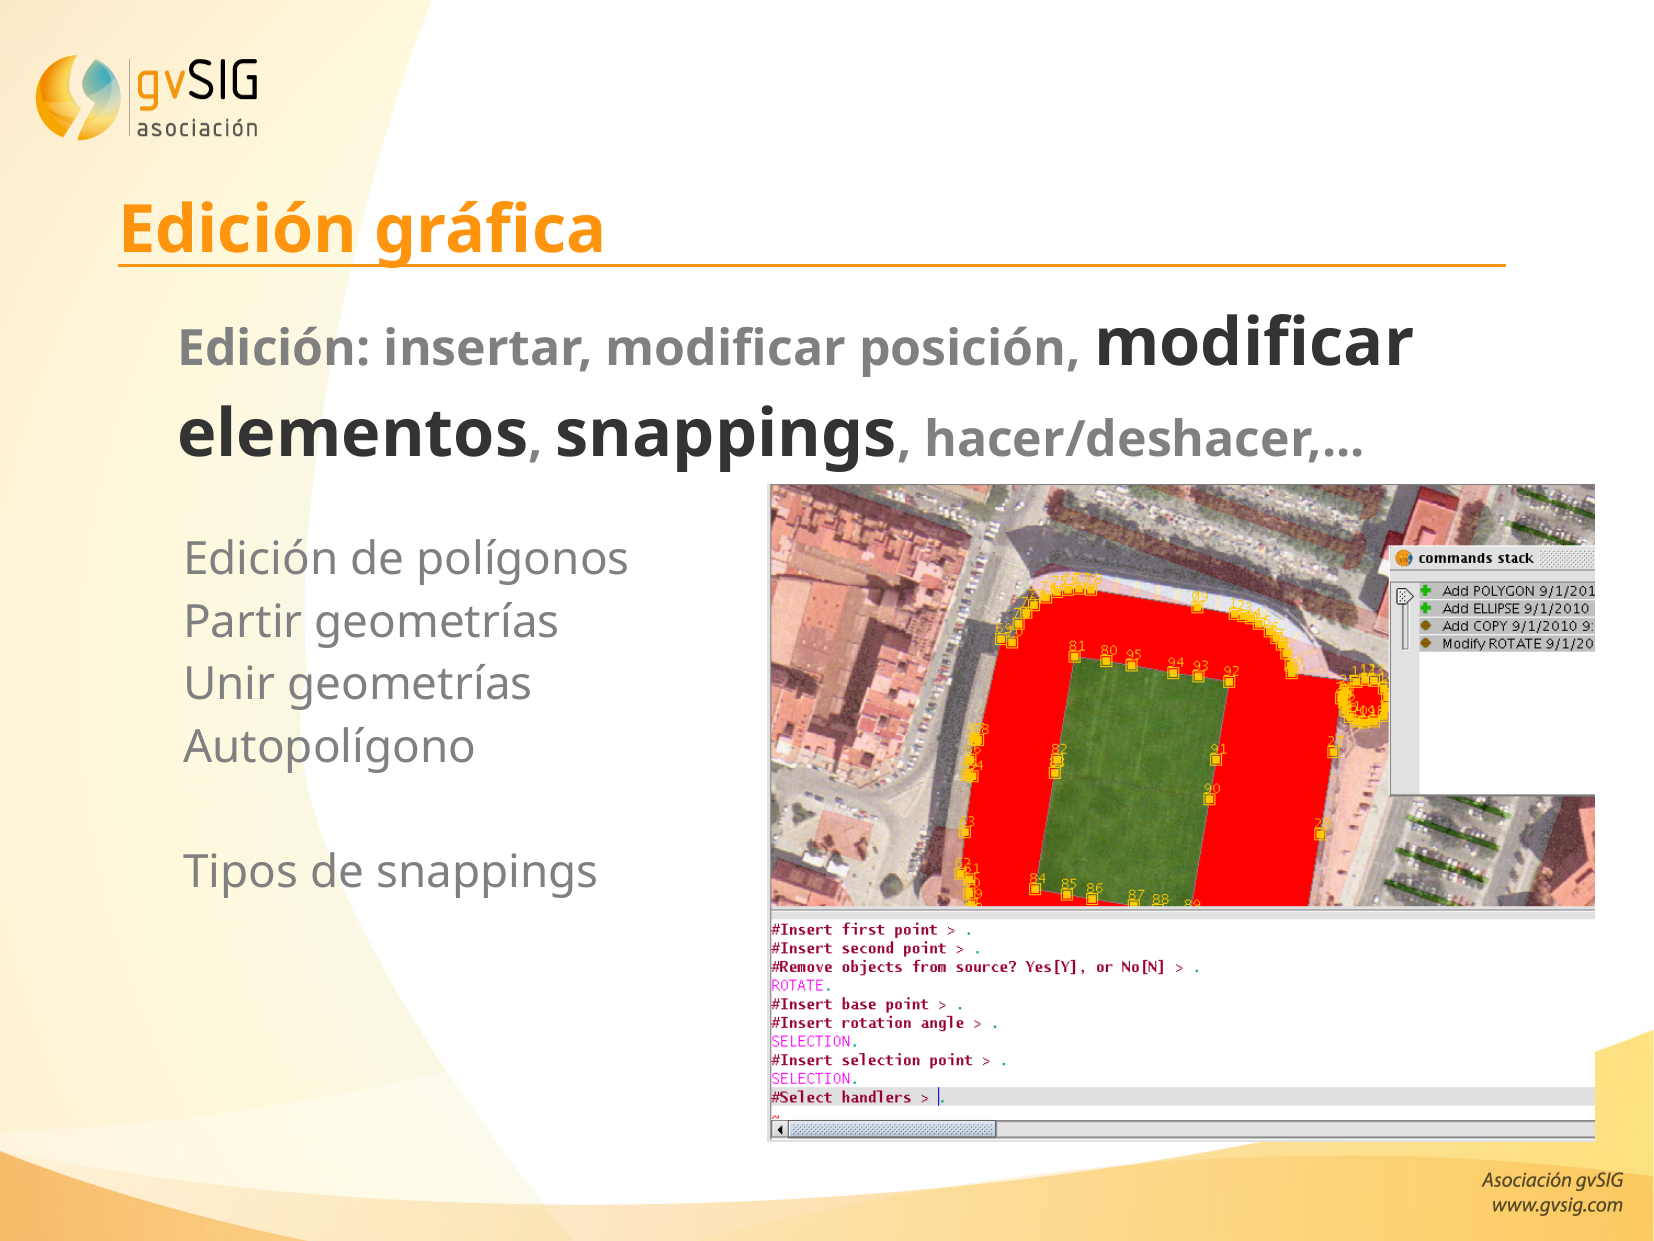

# Edición gráfica
Edición: insertar, modificar posición, modificar elementos, snappings, hacer/deshacer,...
Edición de polígonos
Partir geometrías
Unir geometrías
Autopolígono
Tipos de snappings